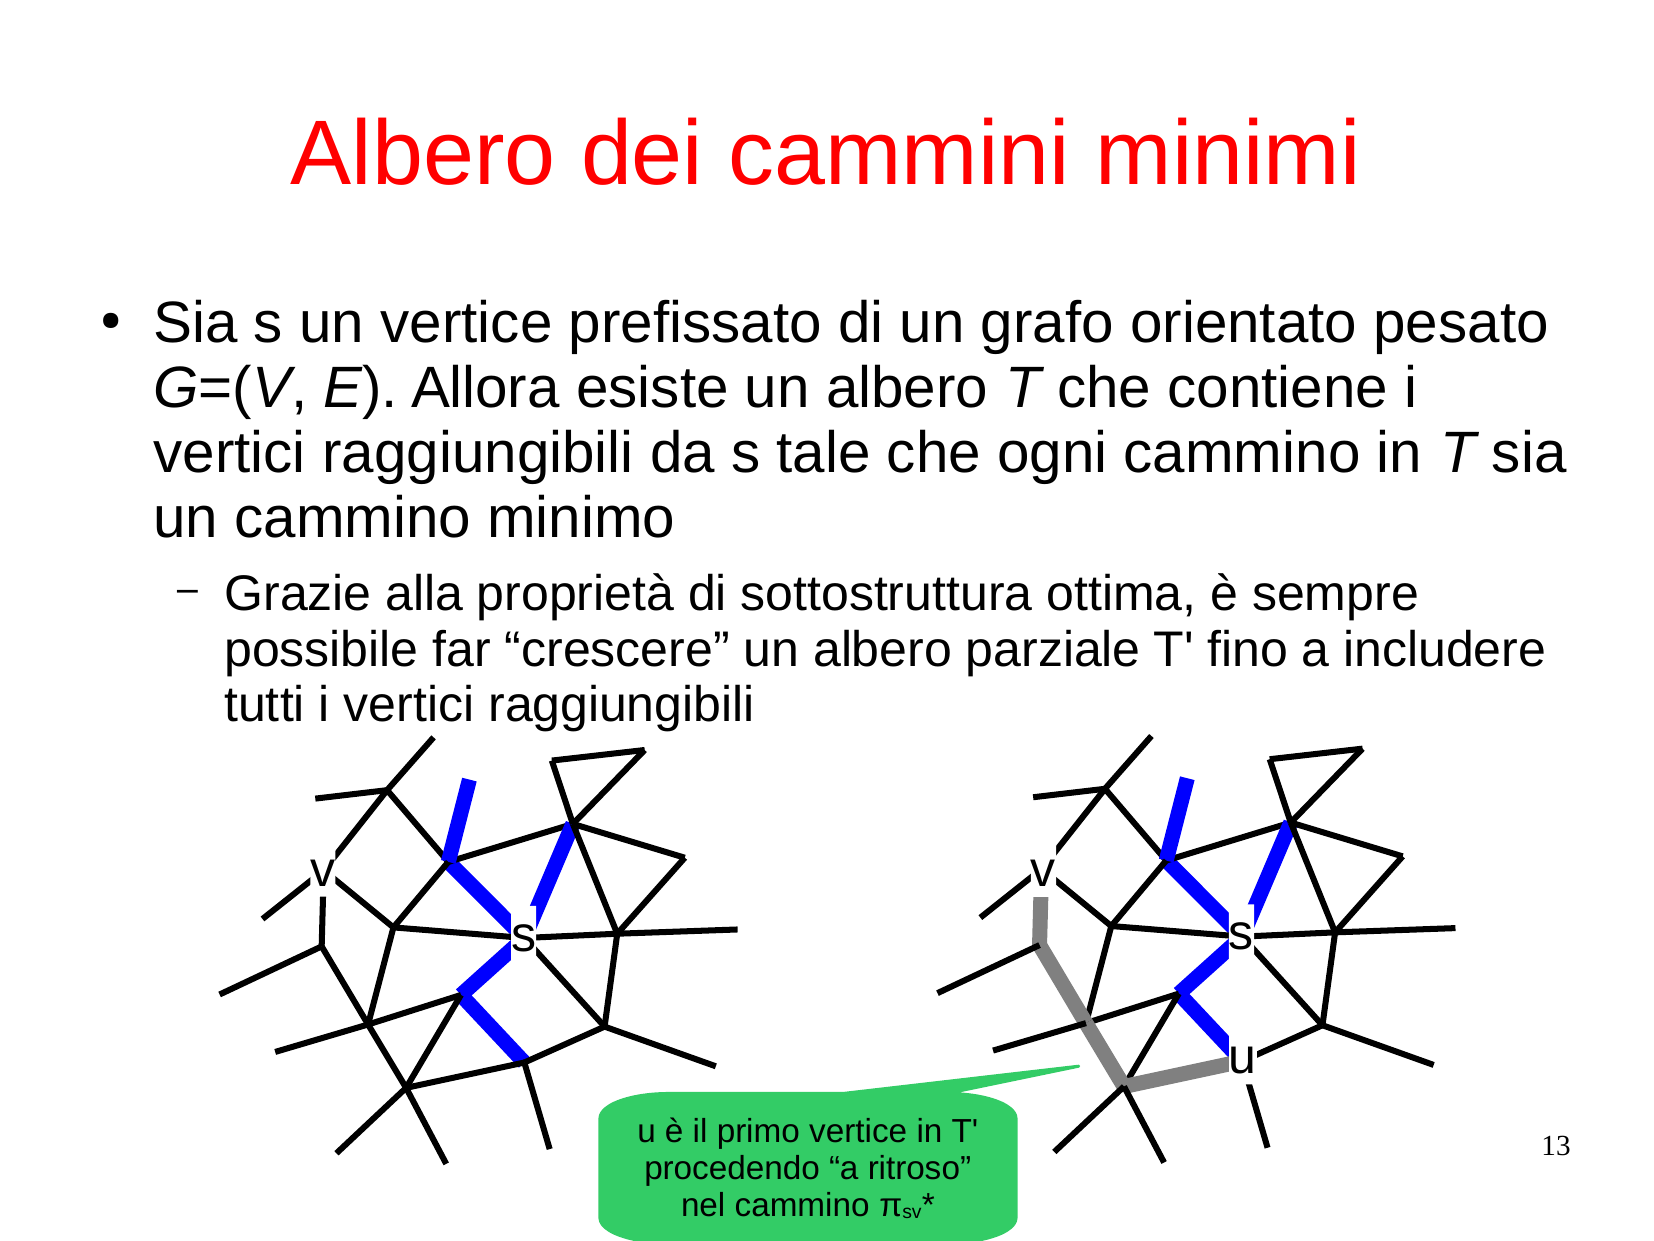

# Albero dei cammini minimi
Sia s un vertice prefissato di un grafo orientato pesato G=(V, E). Allora esiste un albero T che contiene i vertici raggiungibili da s tale che ogni cammino in T sia un cammino minimo
Grazie alla proprietà di sottostruttura ottima, è sempre possibile far “crescere” un albero parziale T' fino a includere tutti i vertici raggiungibili
v
v
s
s
u
u è il primo vertice in T' procedendo “a ritroso” nel cammino πsv*
Algoritmi e Strutture Dati
13